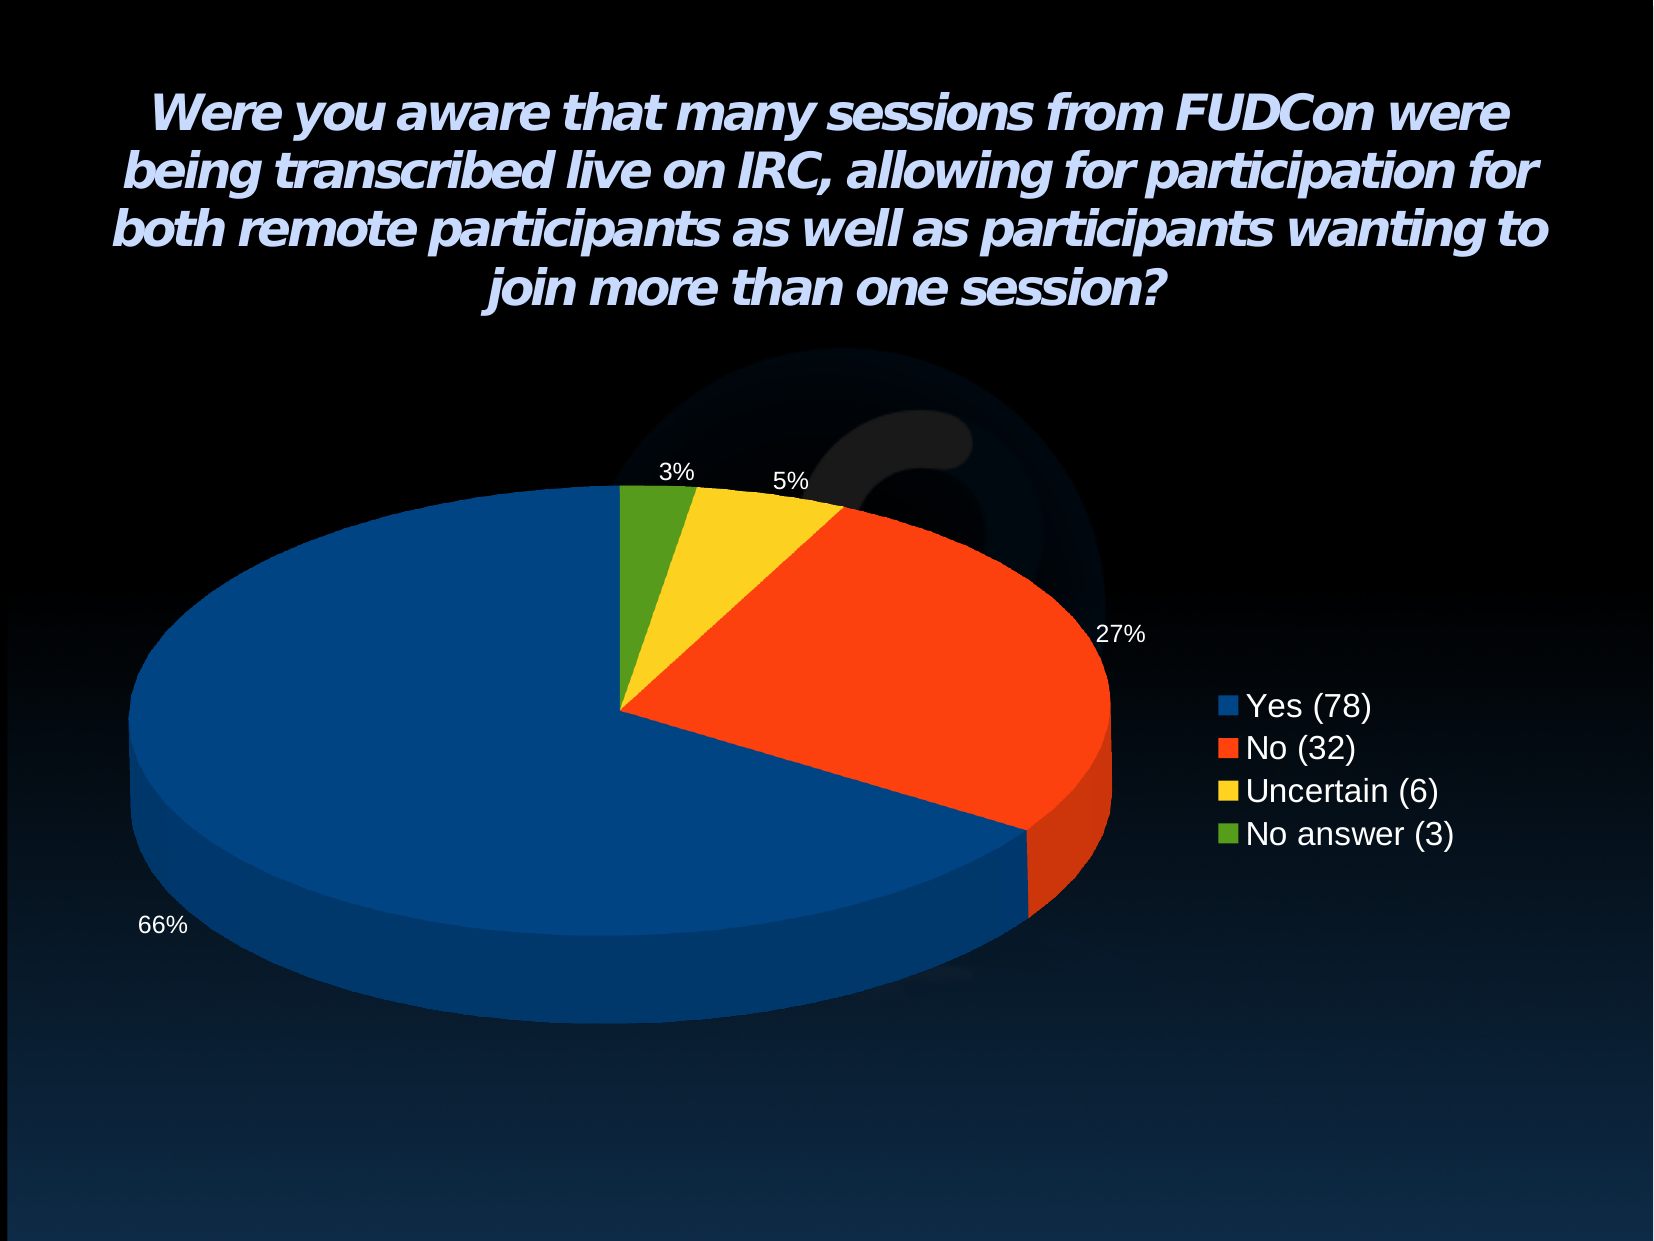

# Were you aware that many sessions from FUDCon were being transcribed live on IRC, allowing for participation for both remote participants as well as participants wanting to join more than one session?
[unsupported chart]